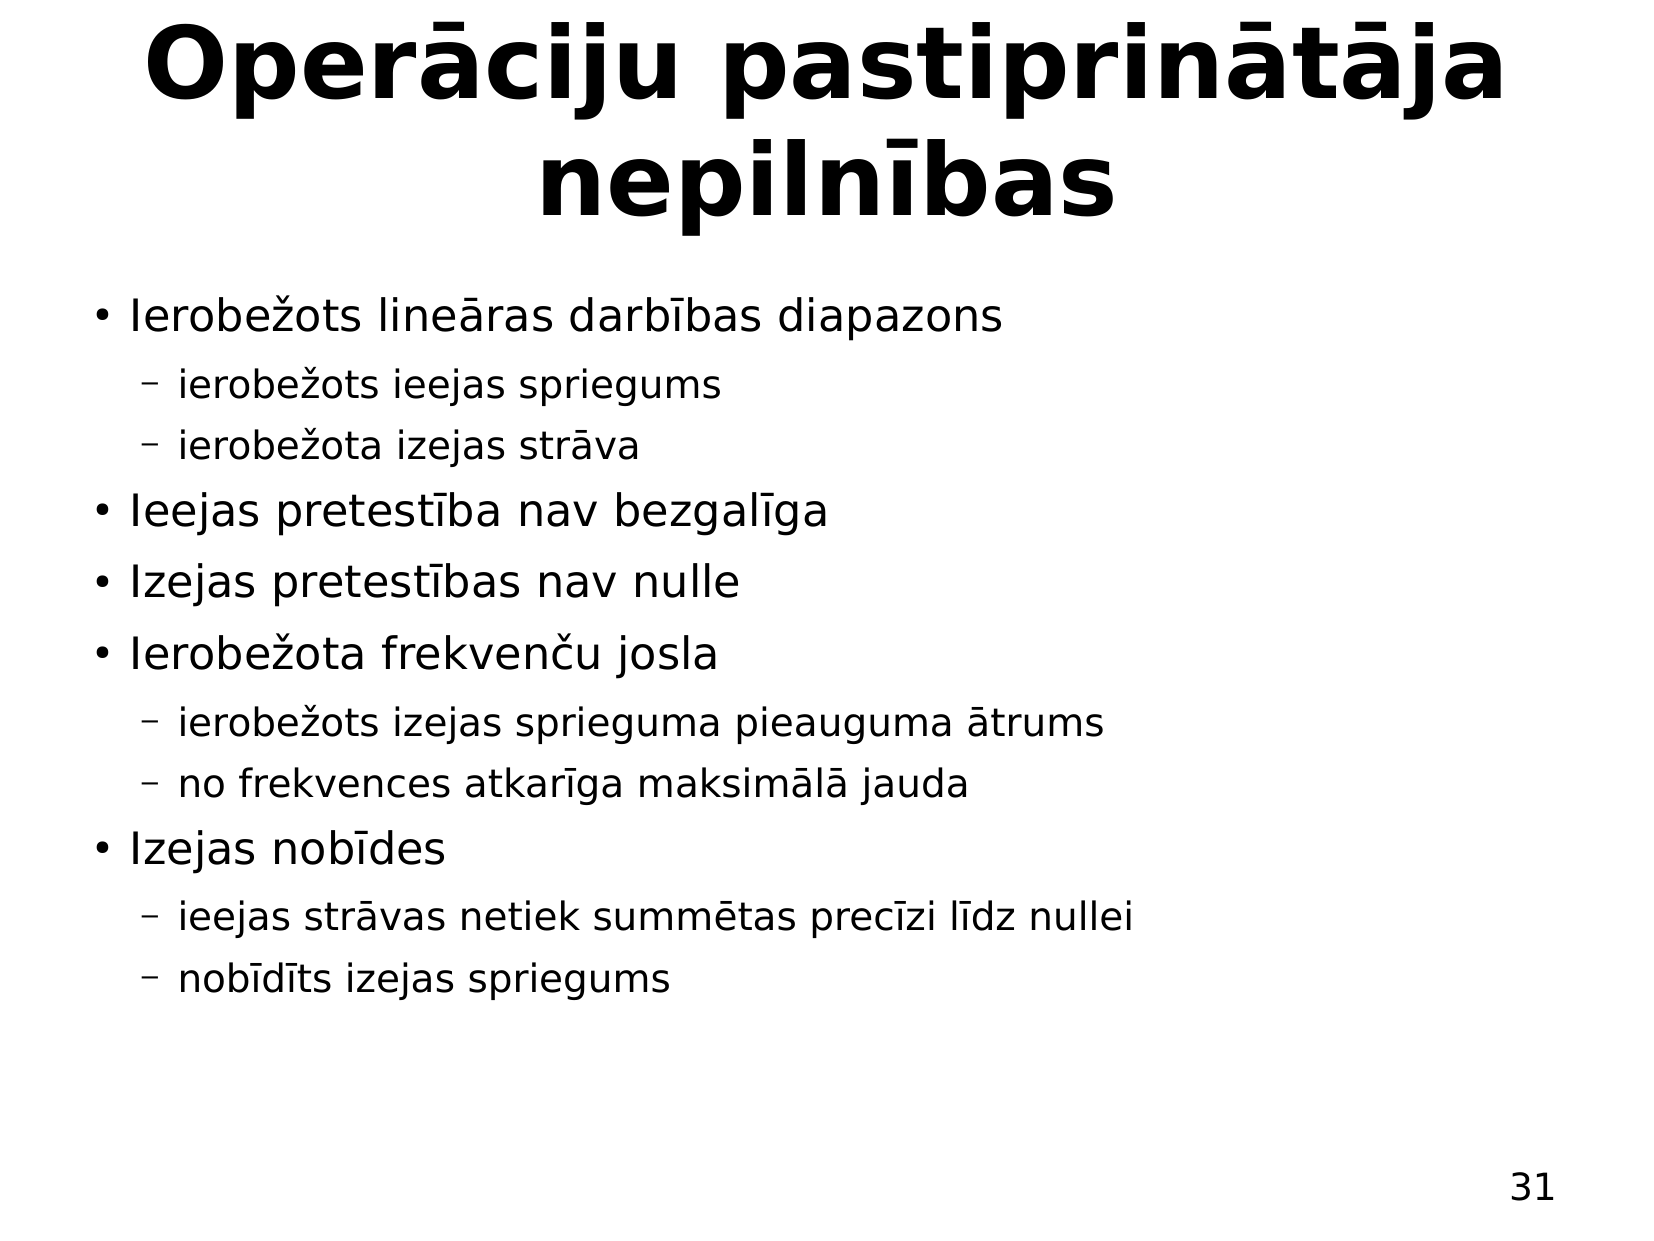

Operāciju pastiprinātāja nepilnības
# Ierobežots lineāras darbības diapazons
ierobežots ieejas spriegums
ierobežota izejas strāva
Ieejas pretestība nav bezgalīga
Izejas pretestības nav nulle
Ierobežota frekvenču josla
ierobežots izejas sprieguma pieauguma ātrums
no frekvences atkarīga maksimālā jauda
Izejas nobīdes
ieejas strāvas netiek summētas precīzi līdz nullei
nobīdīts izejas spriegums